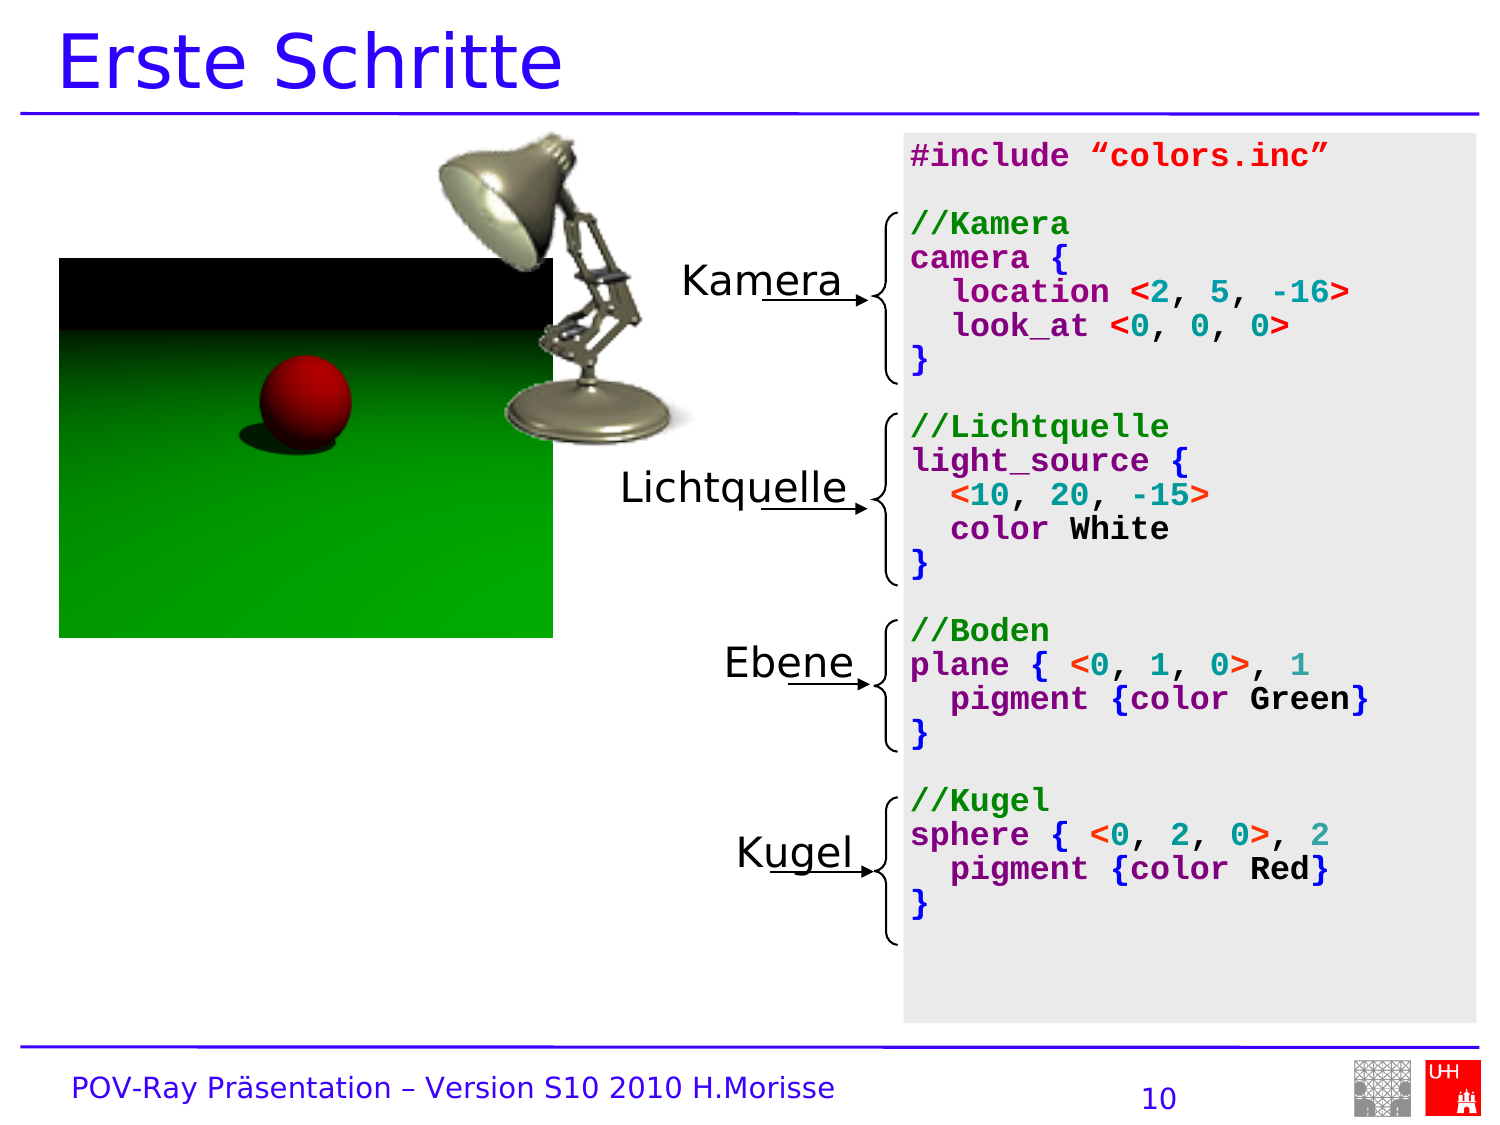

# Erste Schritte
#include “colors.inc”
//Kamera
camera {
 location <2, 5, -16>
 look_at <0, 0, 0>
}
//Lichtquelle
light_source {
 <10, 20, -15>
 color White
}
//Boden
plane { <0, 1, 0>, 1
 pigment {color Green}
}
//Kugel
sphere { <0, 2, 0>, 2
 pigment {color Red}
}
Kamera
Lichtquelle
Ebene
Kugel